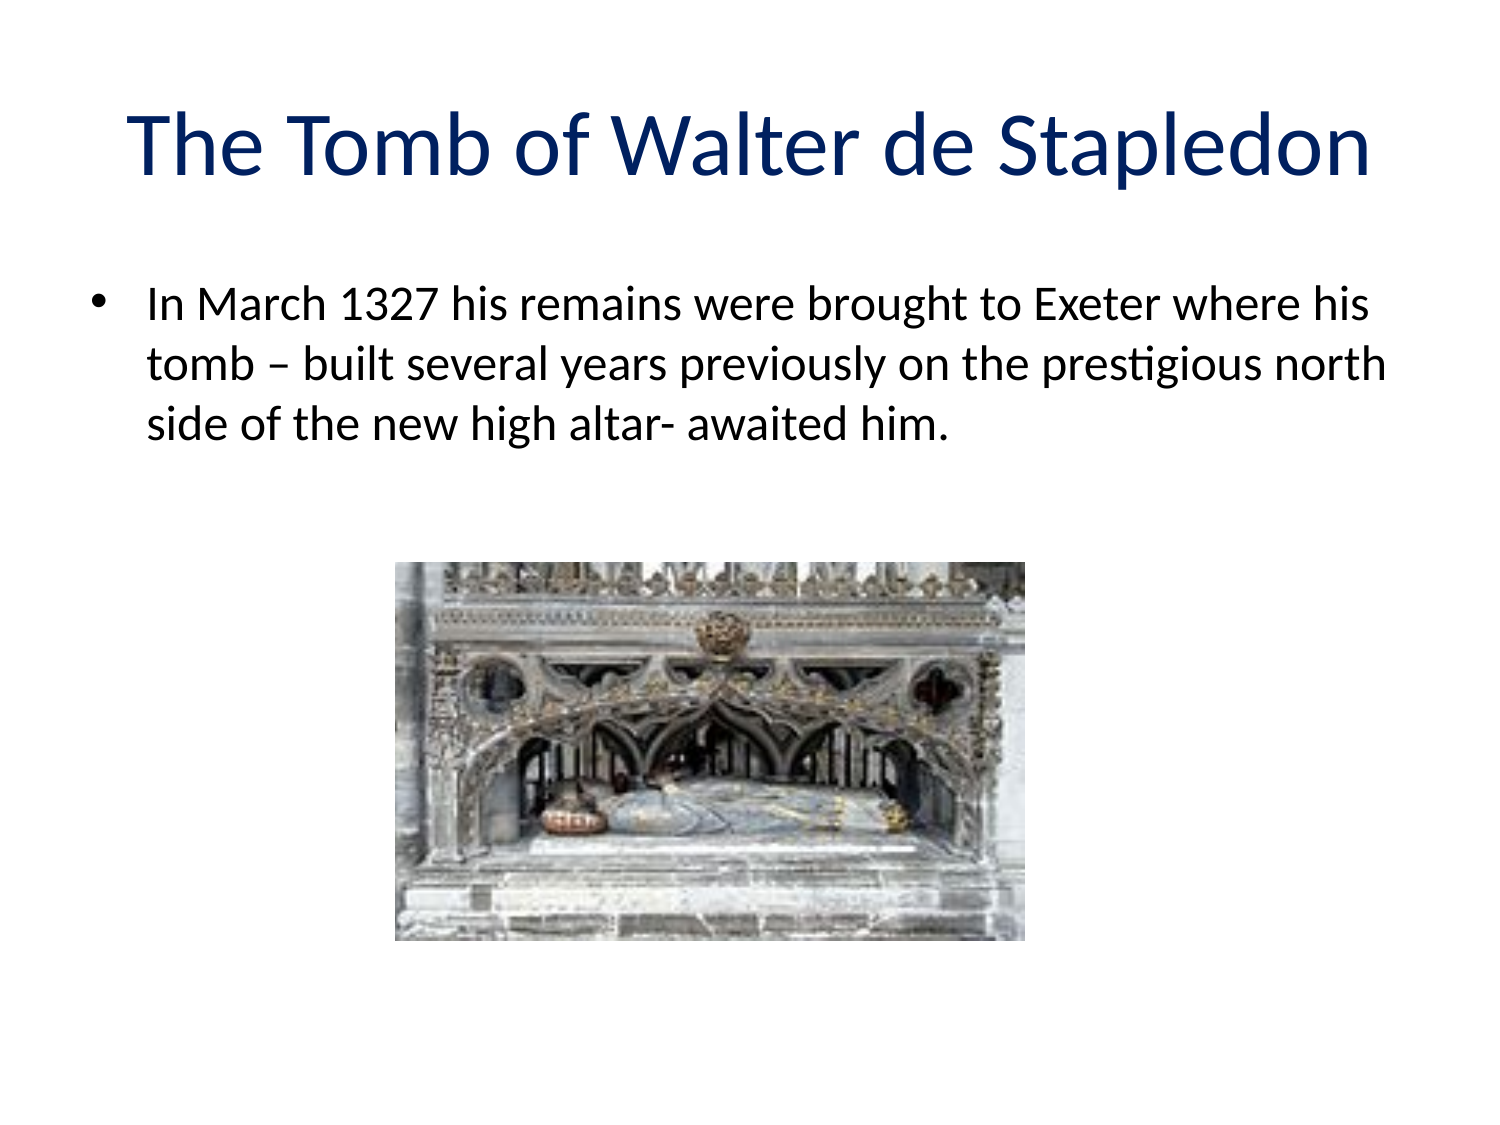

# The Tomb of Walter de Stapledon
In March 1327 his remains were brought to Exeter where his tomb – built several years previously on the prestigious north side of the new high altar- awaited him.